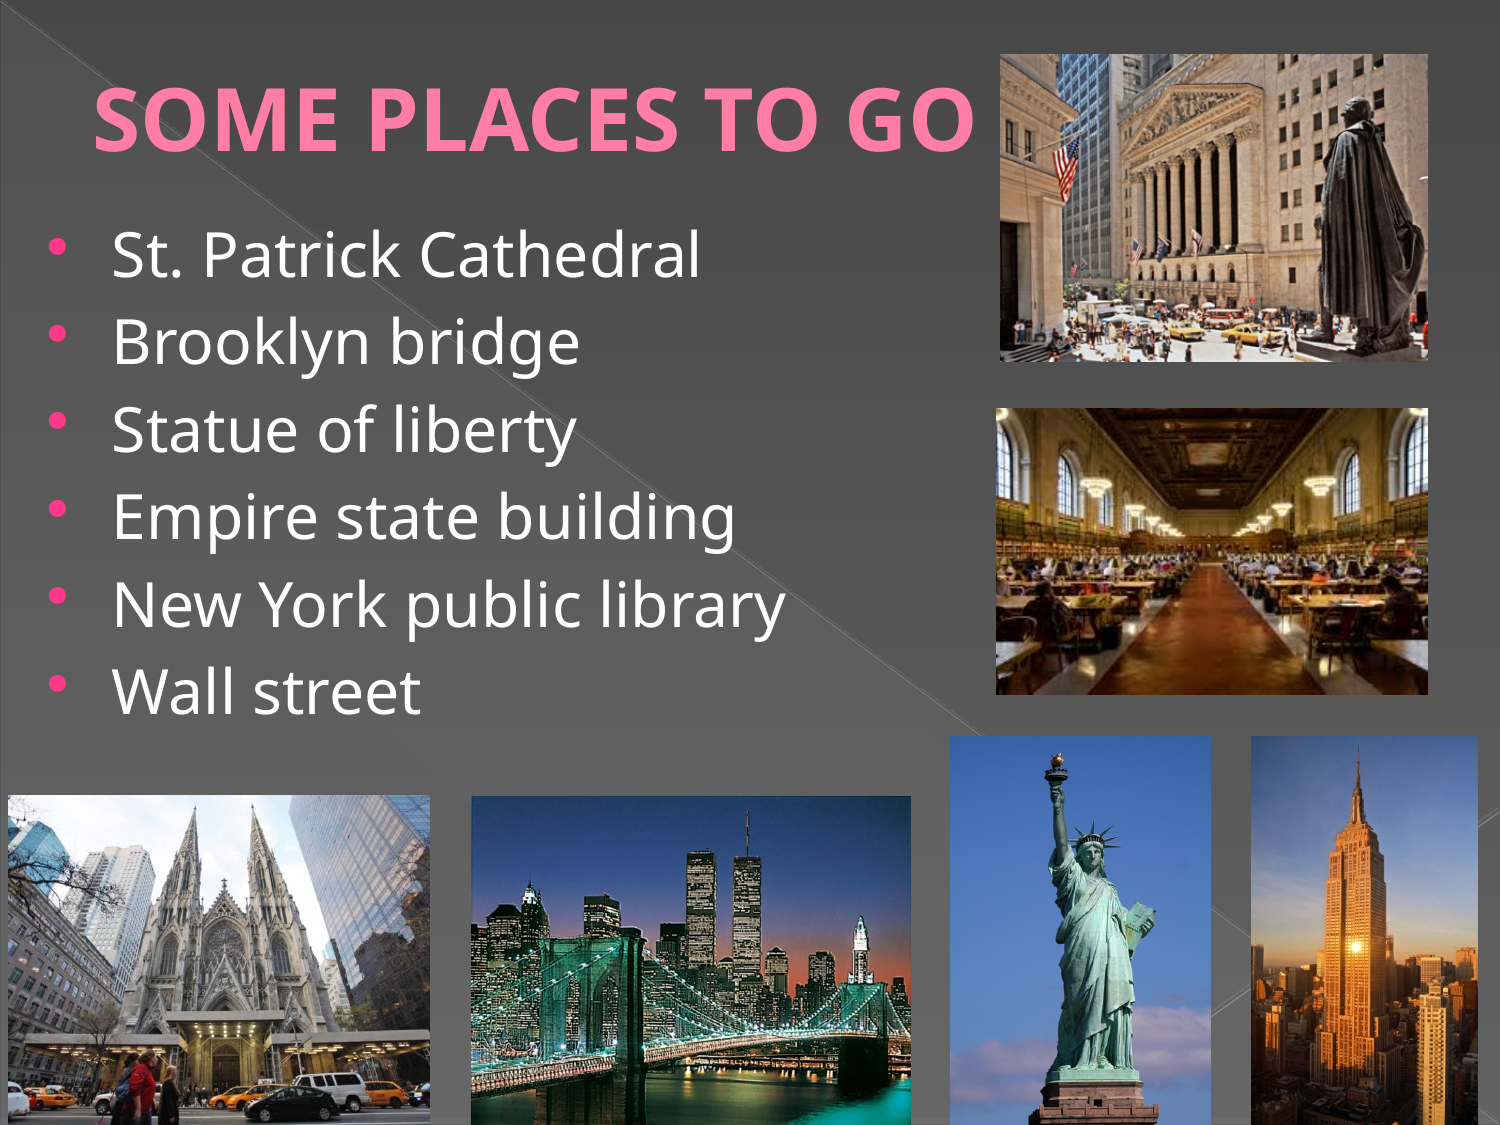

# SOME PLACES TO GO
St. Patrick Cathedral
Brooklyn bridge
Statue of liberty
Empire state building
New York public library
Wall street